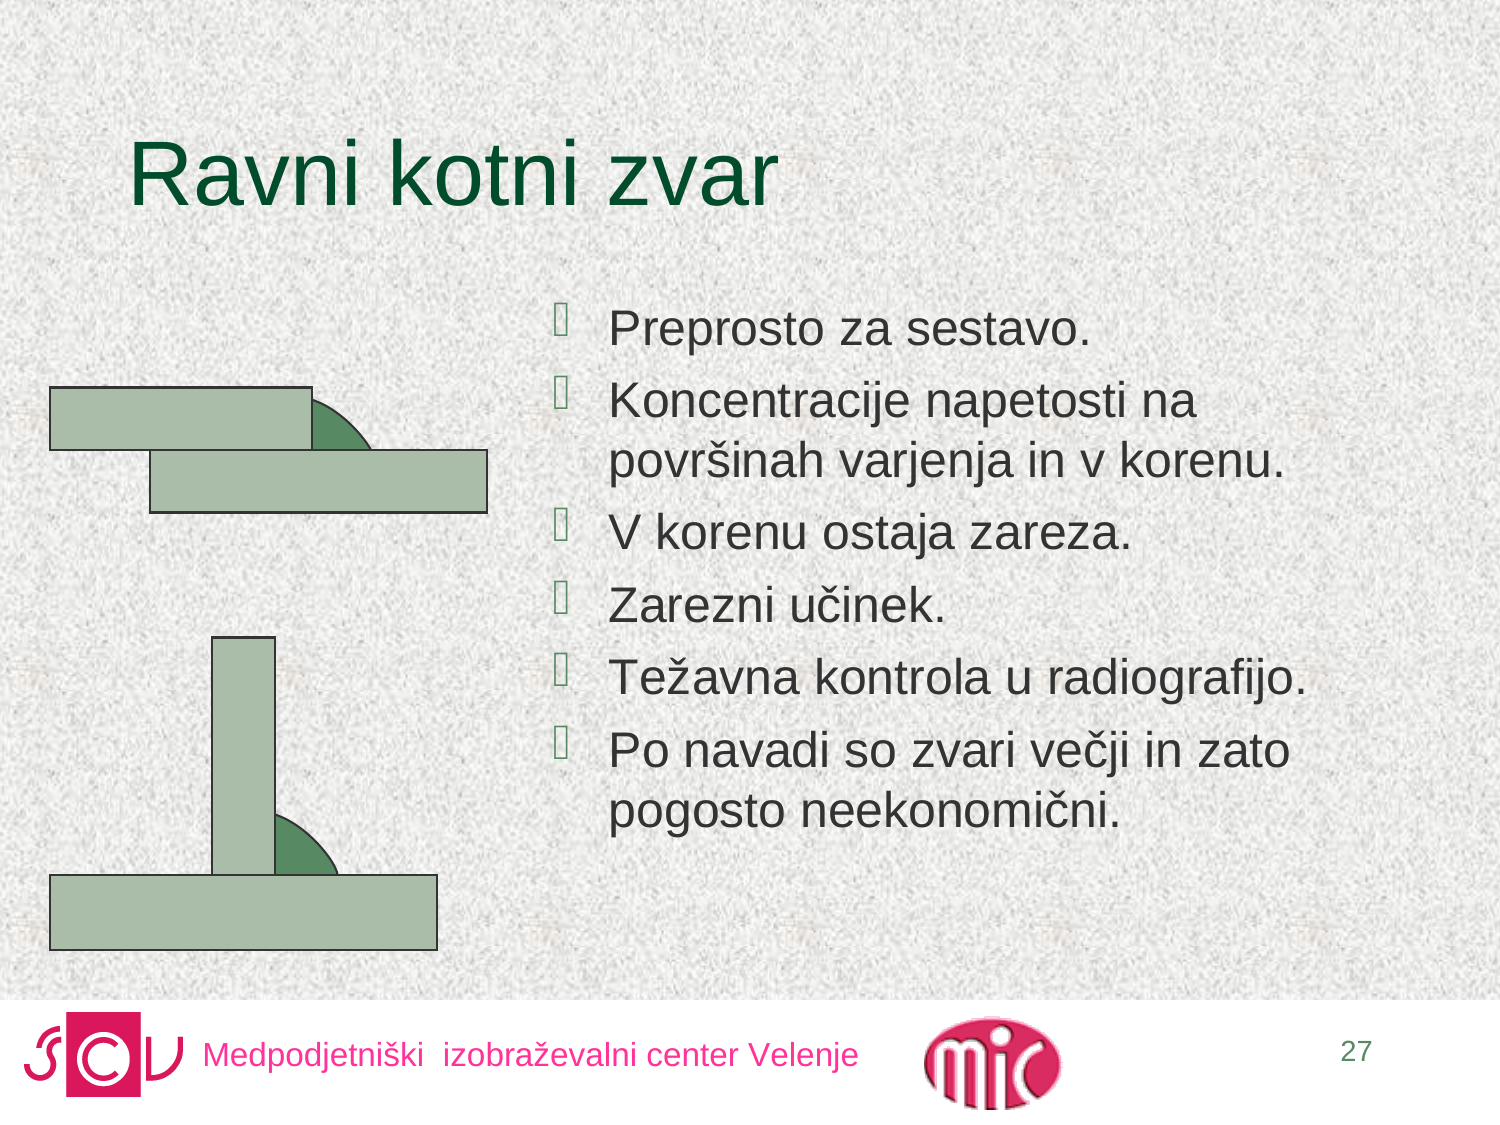

# Ravni kotni zvar
Preprosto za sestavo.
Koncentracije napetosti na površinah varjenja in v korenu.
V korenu ostaja zareza.
Zarezni učinek.
Težavna kontrola u radiografijo.
Po navadi so zvari večji in zato pogosto neekonomični.